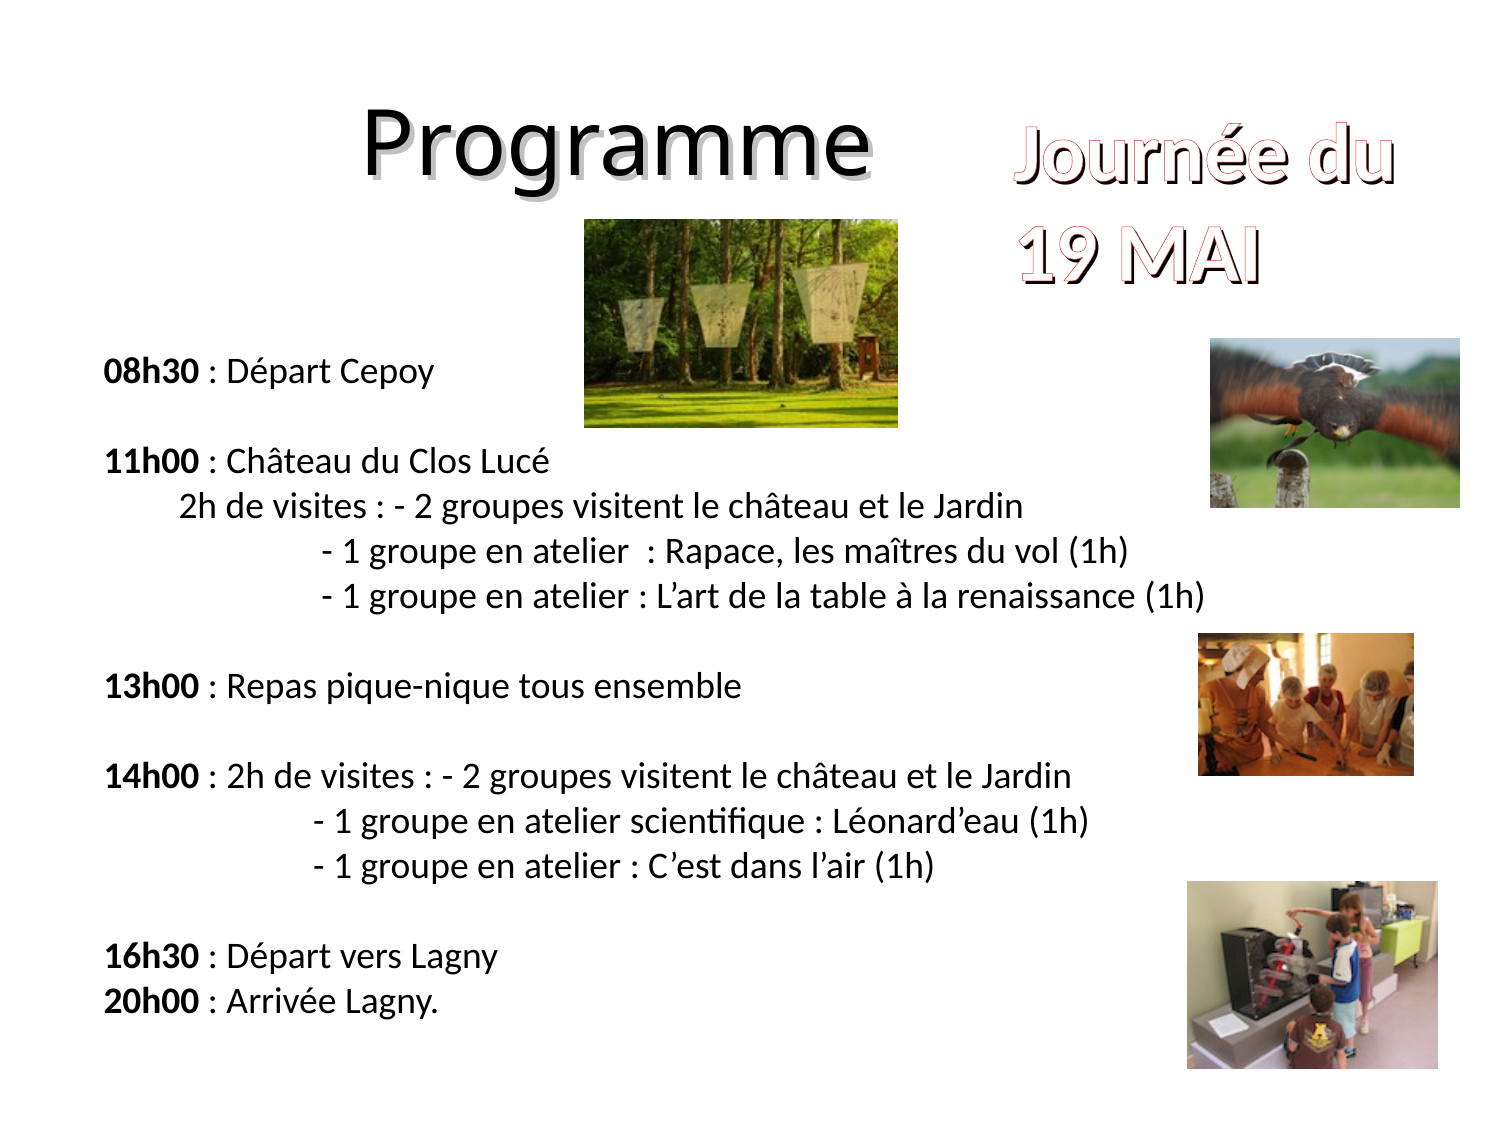

# Programme
Journée du 19 MAI
08h30 : Départ Cepoy
11h00 : Château du Clos Lucé
	2h de visites : - 2 groupes visitent le château et le Jardin
		 - 1 groupe en atelier : Rapace, les maîtres du vol (1h)
		 - 1 groupe en atelier : L’art de la table à la renaissance (1h)
13h00 : Repas pique-nique tous ensemble
14h00 : 2h de visites : - 2 groupes visitent le château et le Jardin
		 - 1 groupe en atelier scientifique : Léonard’eau (1h)
		 - 1 groupe en atelier : C’est dans l’air (1h)
16h30 : Départ vers Lagny
20h00 : Arrivée Lagny.